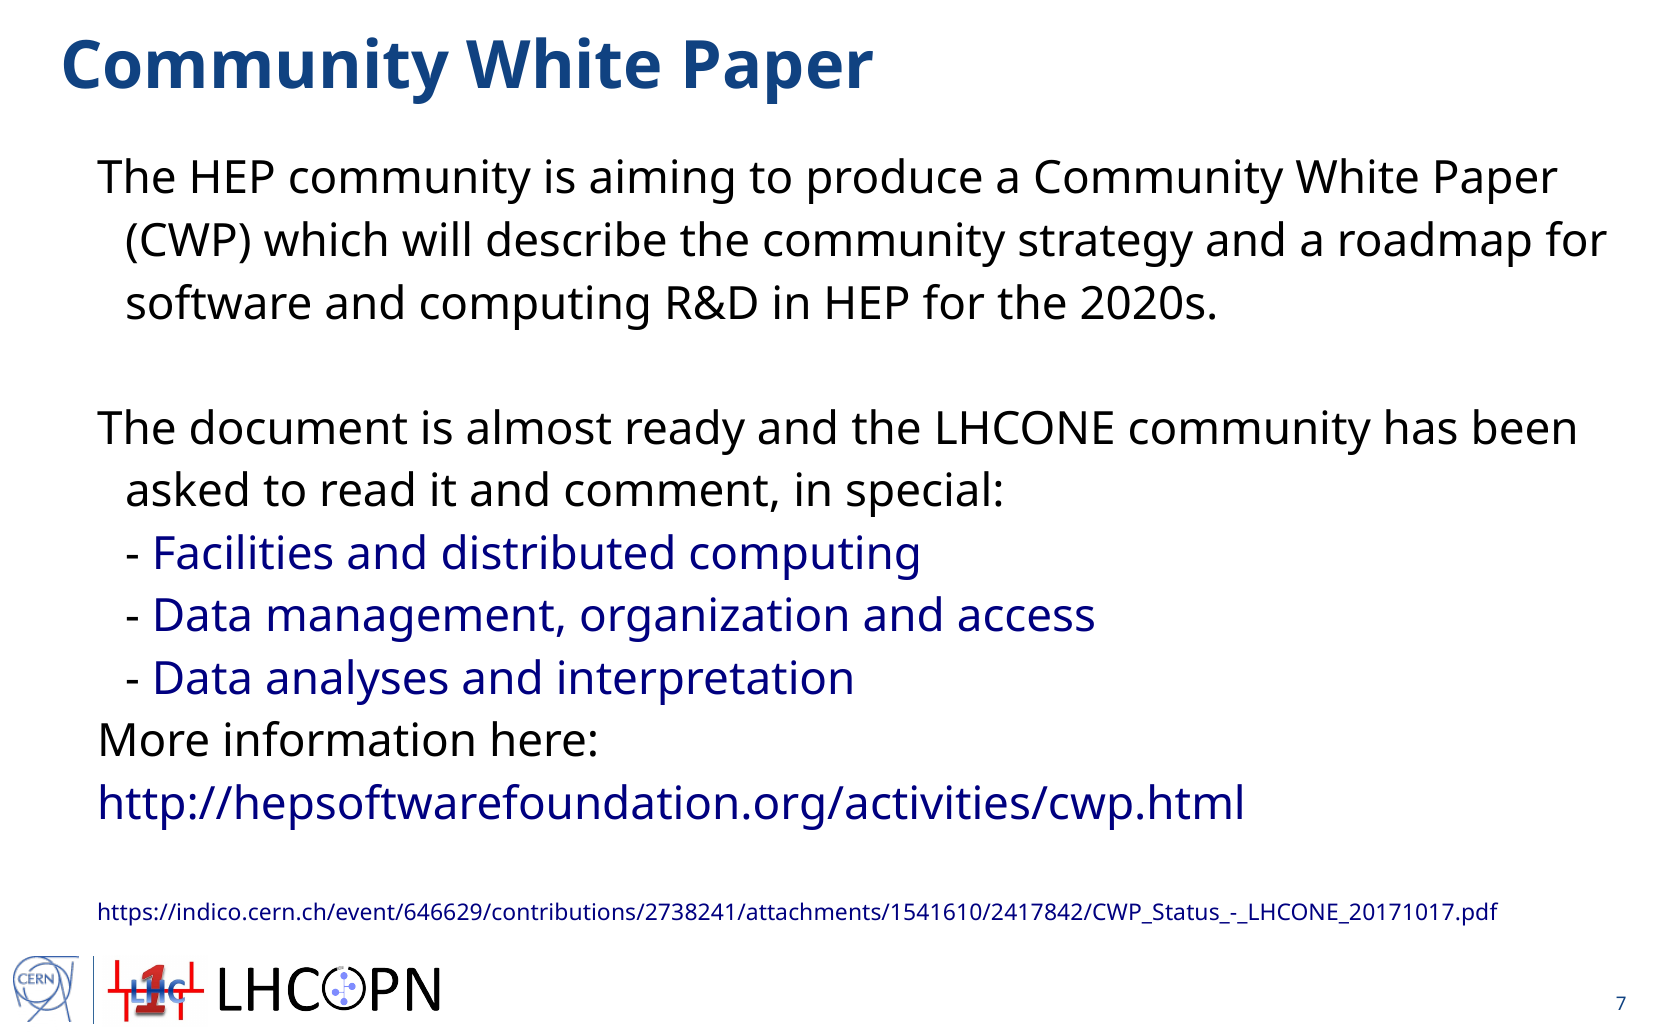

# Community White Paper
The HEP community is aiming to produce a Community White Paper (CWP) which will describe the community strategy and a roadmap for software and computing R&D in HEP for the 2020s.
The document is almost ready and the LHCONE community has been asked to read it and comment, in special:
- Facilities and distributed computing
- Data management, organization and access
- Data analyses and interpretation
More information here:
http://hepsoftwarefoundation.org/activities/cwp.html
https://indico.cern.ch/event/646629/contributions/2738241/attachments/1541610/2417842/CWP_Status_-_LHCONE_20171017.pdf